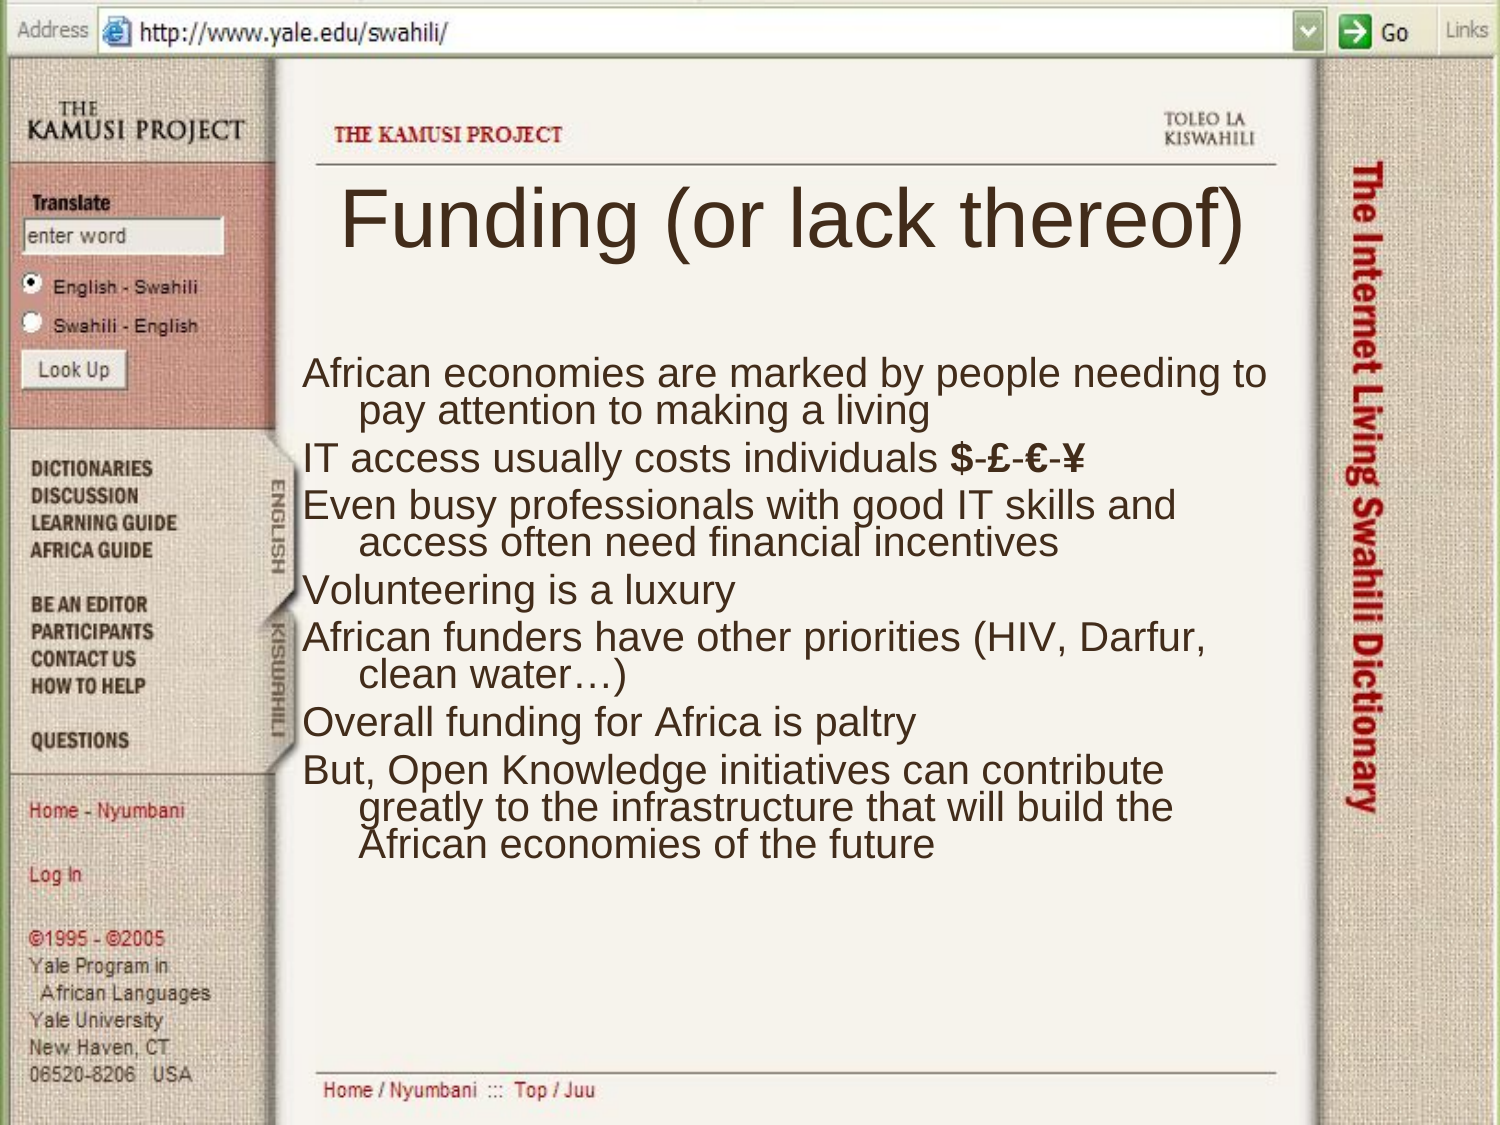

# Funding (or lack thereof)
African economies are marked by people needing to pay attention to making a living
IT access usually costs individuals $-£-€-¥
Even busy professionals with good IT skills and access often need financial incentives
Volunteering is a luxury
African funders have other priorities (HIV, Darfur, clean water…)
Overall funding for Africa is paltry
But, Open Knowledge initiatives can contribute greatly to the infrastructure that will build the African economies of the future